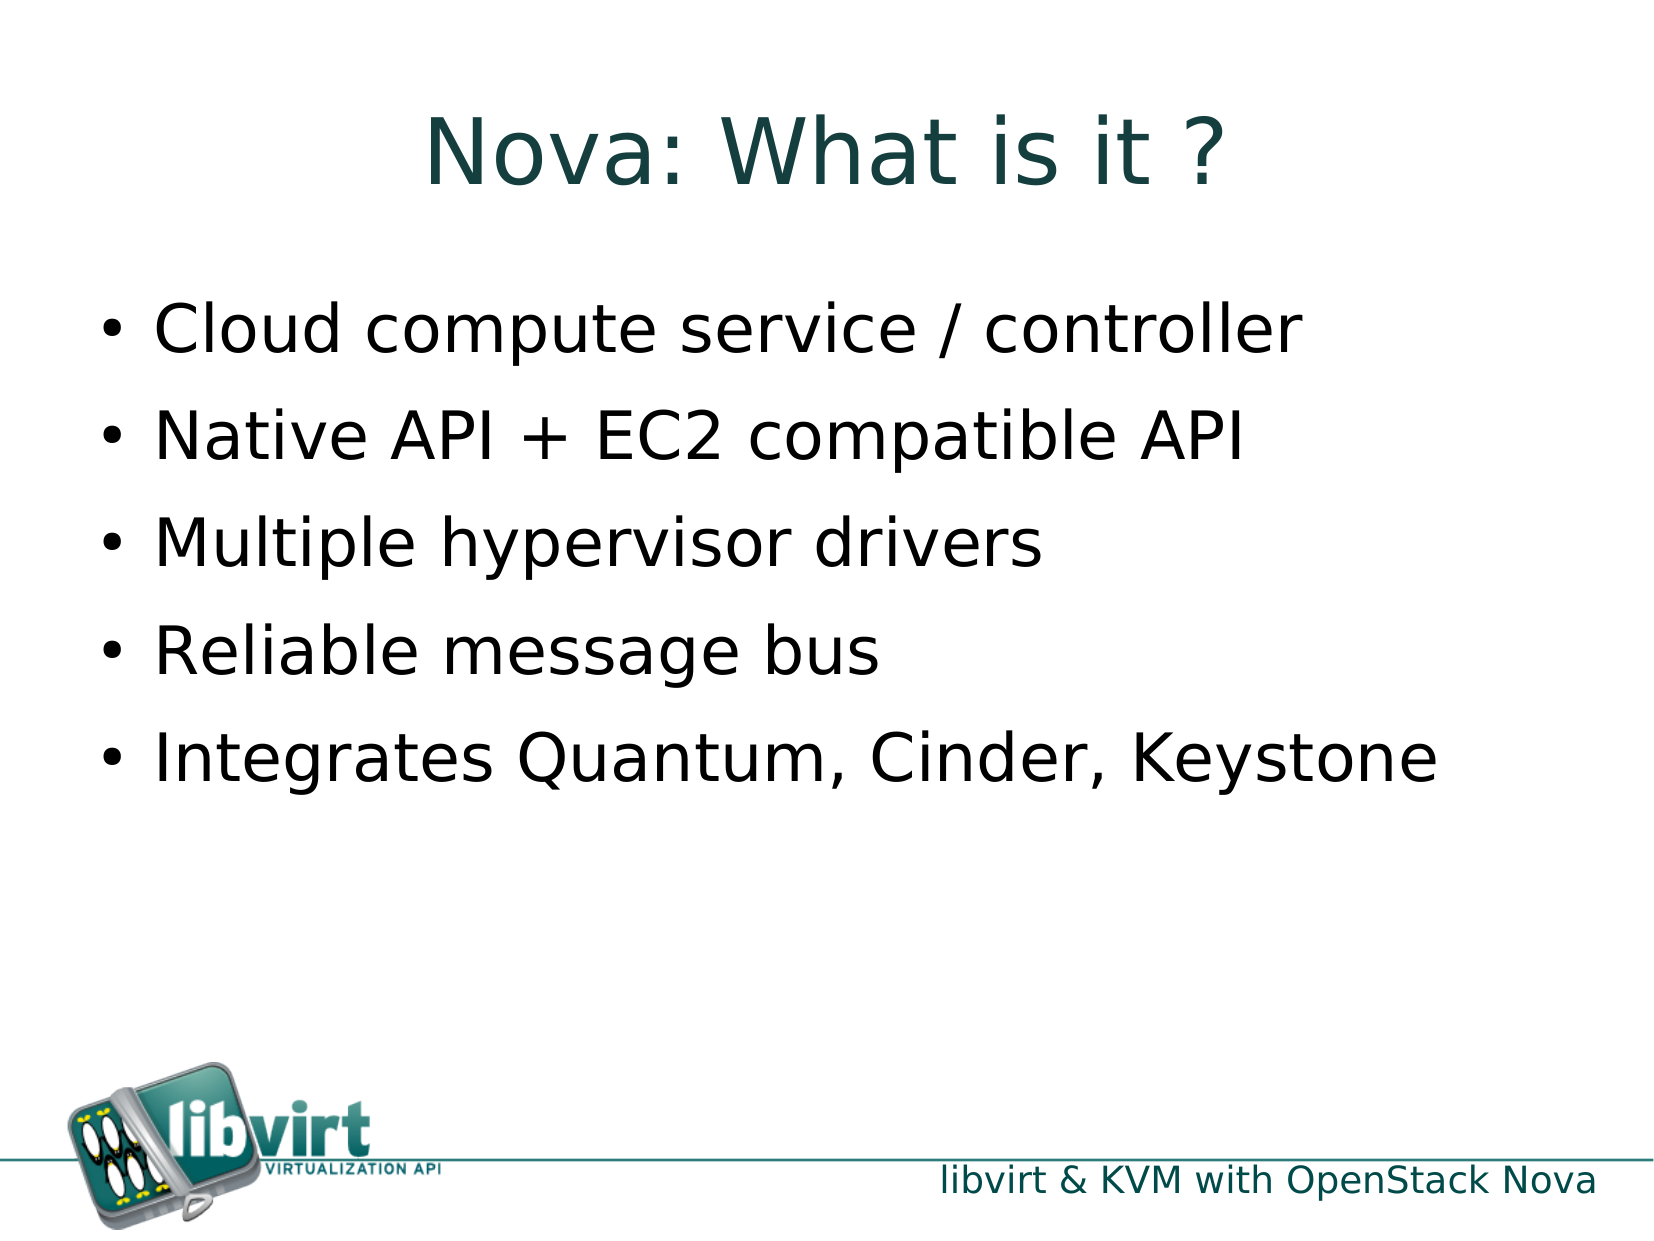

# Nova: What is it ?
Cloud compute service / controller
Native API + EC2 compatible API
Multiple hypervisor drivers
Reliable message bus
Integrates Quantum, Cinder, Keystone
libvirt & KVM with OpenStack Nova